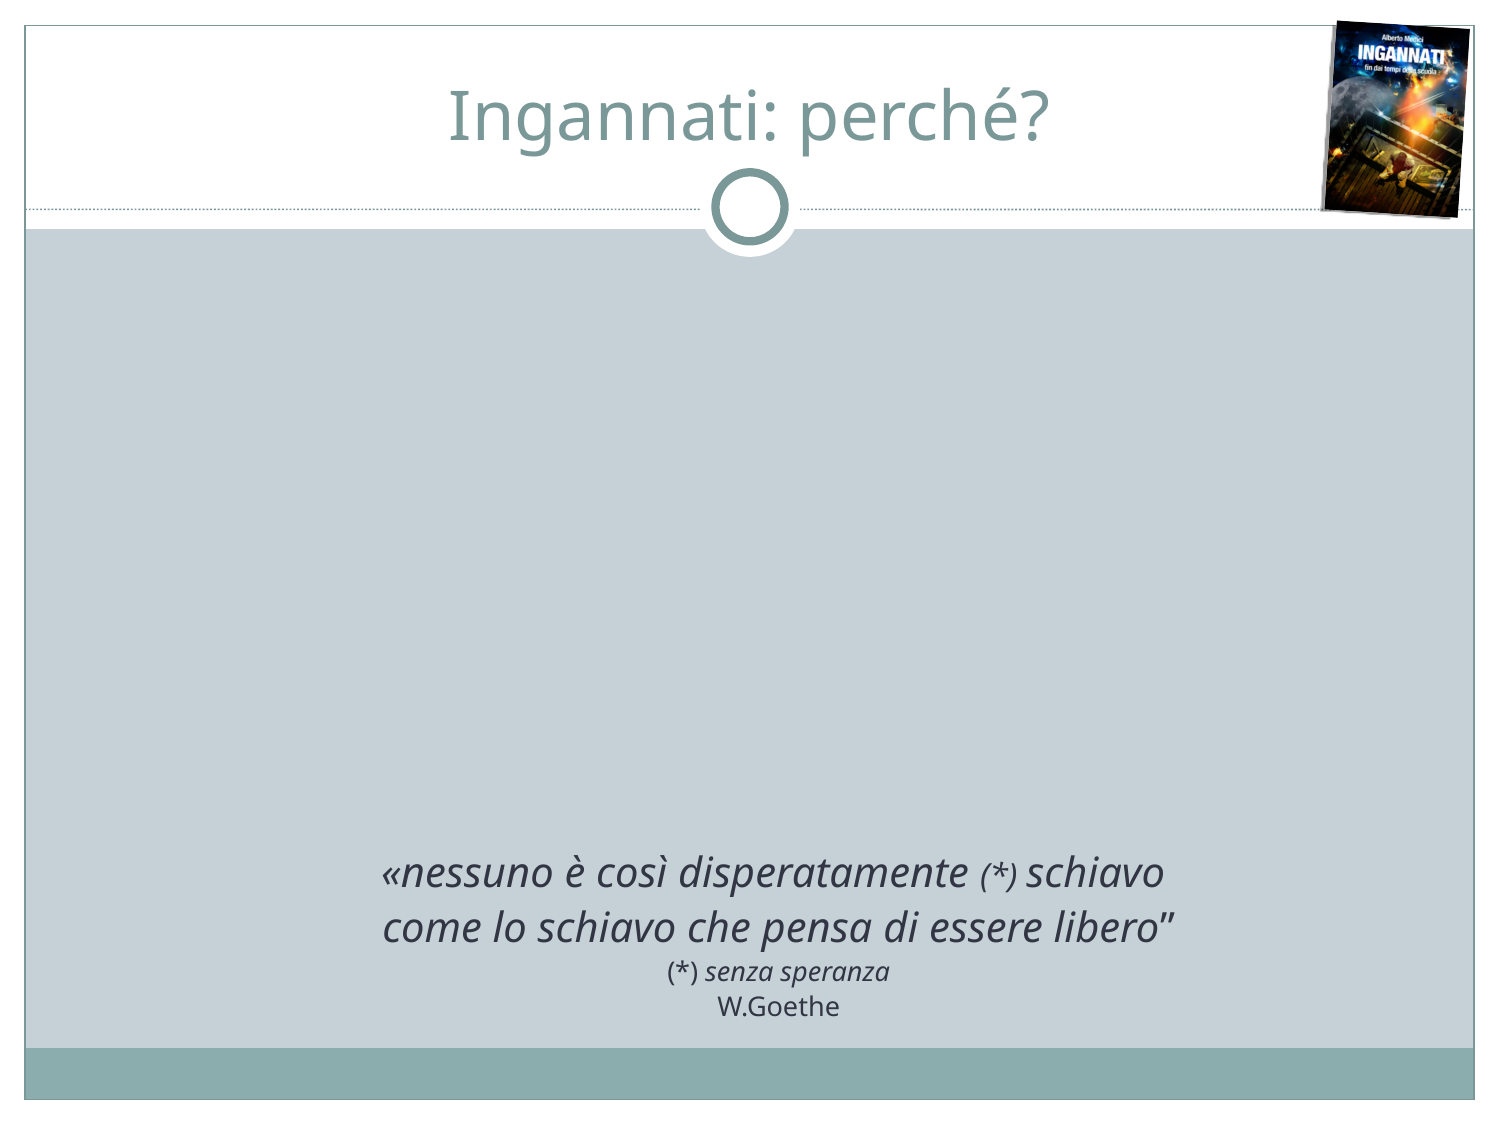

# Ingannati: perché?
«nessuno è così disperatamente (*) schiavo
come lo schiavo che pensa di essere libero”
(*) senza speranza
W.Goethe